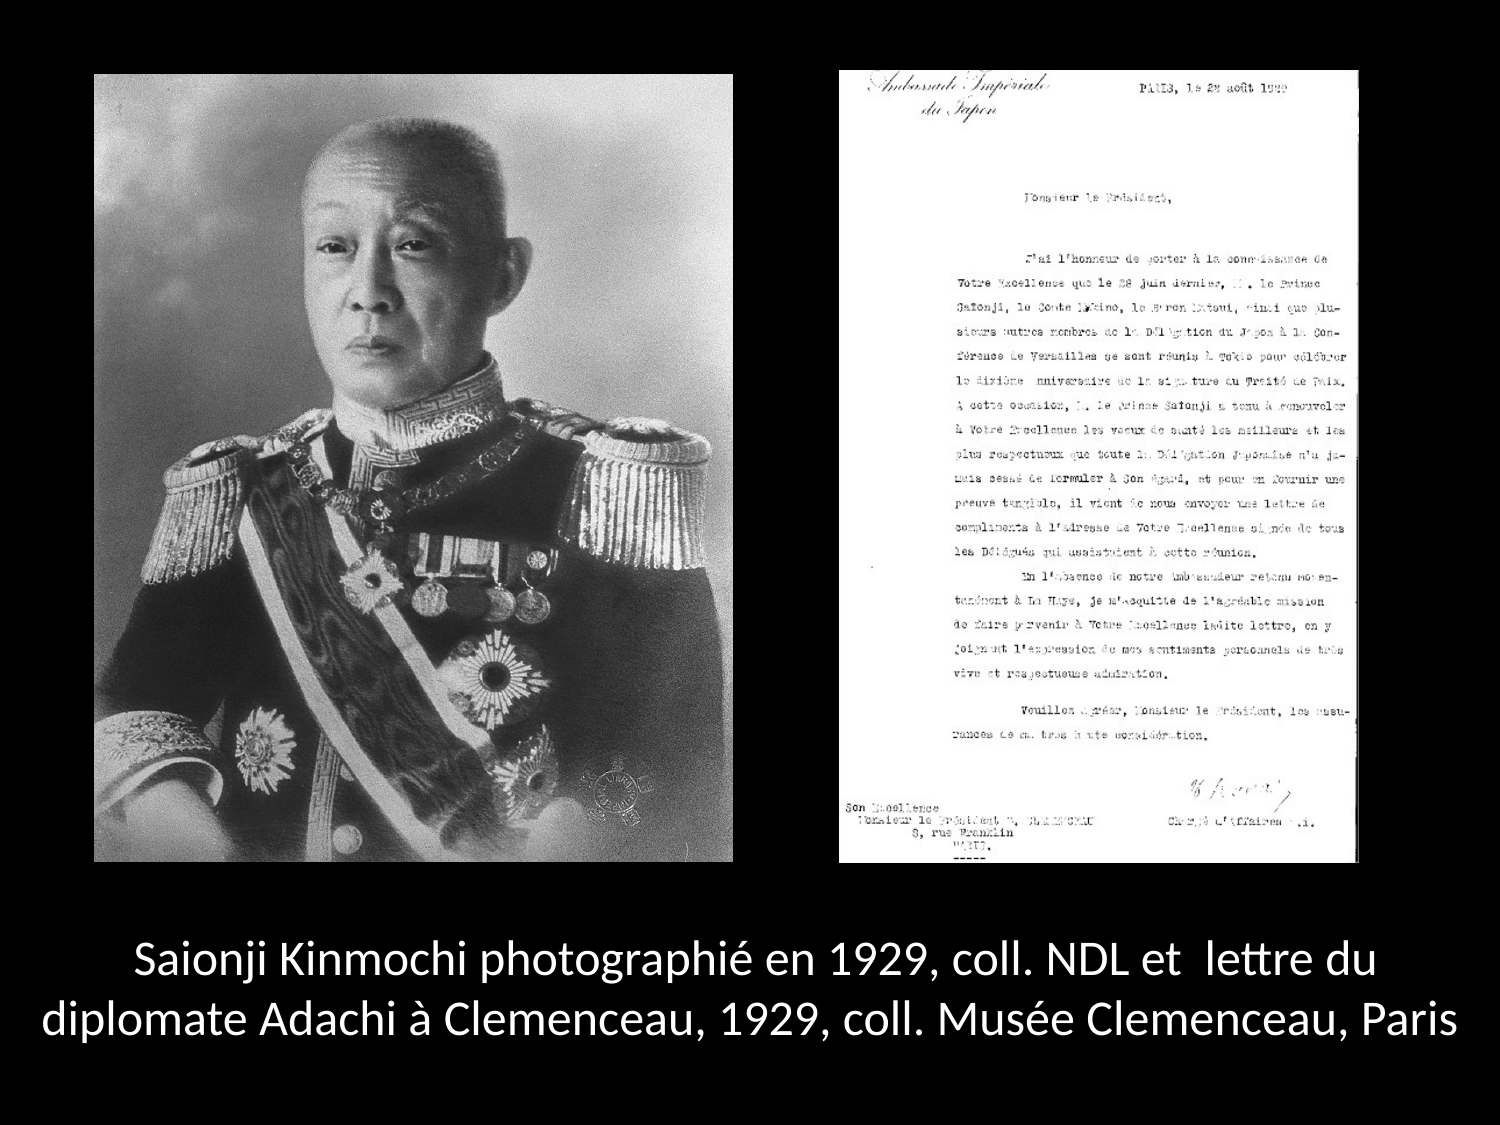

# Saionji Kinmochi photographié en 1929, coll. NDL et lettre du diplomate Adachi à Clemenceau, 1929, coll. Musée Clemenceau, Paris